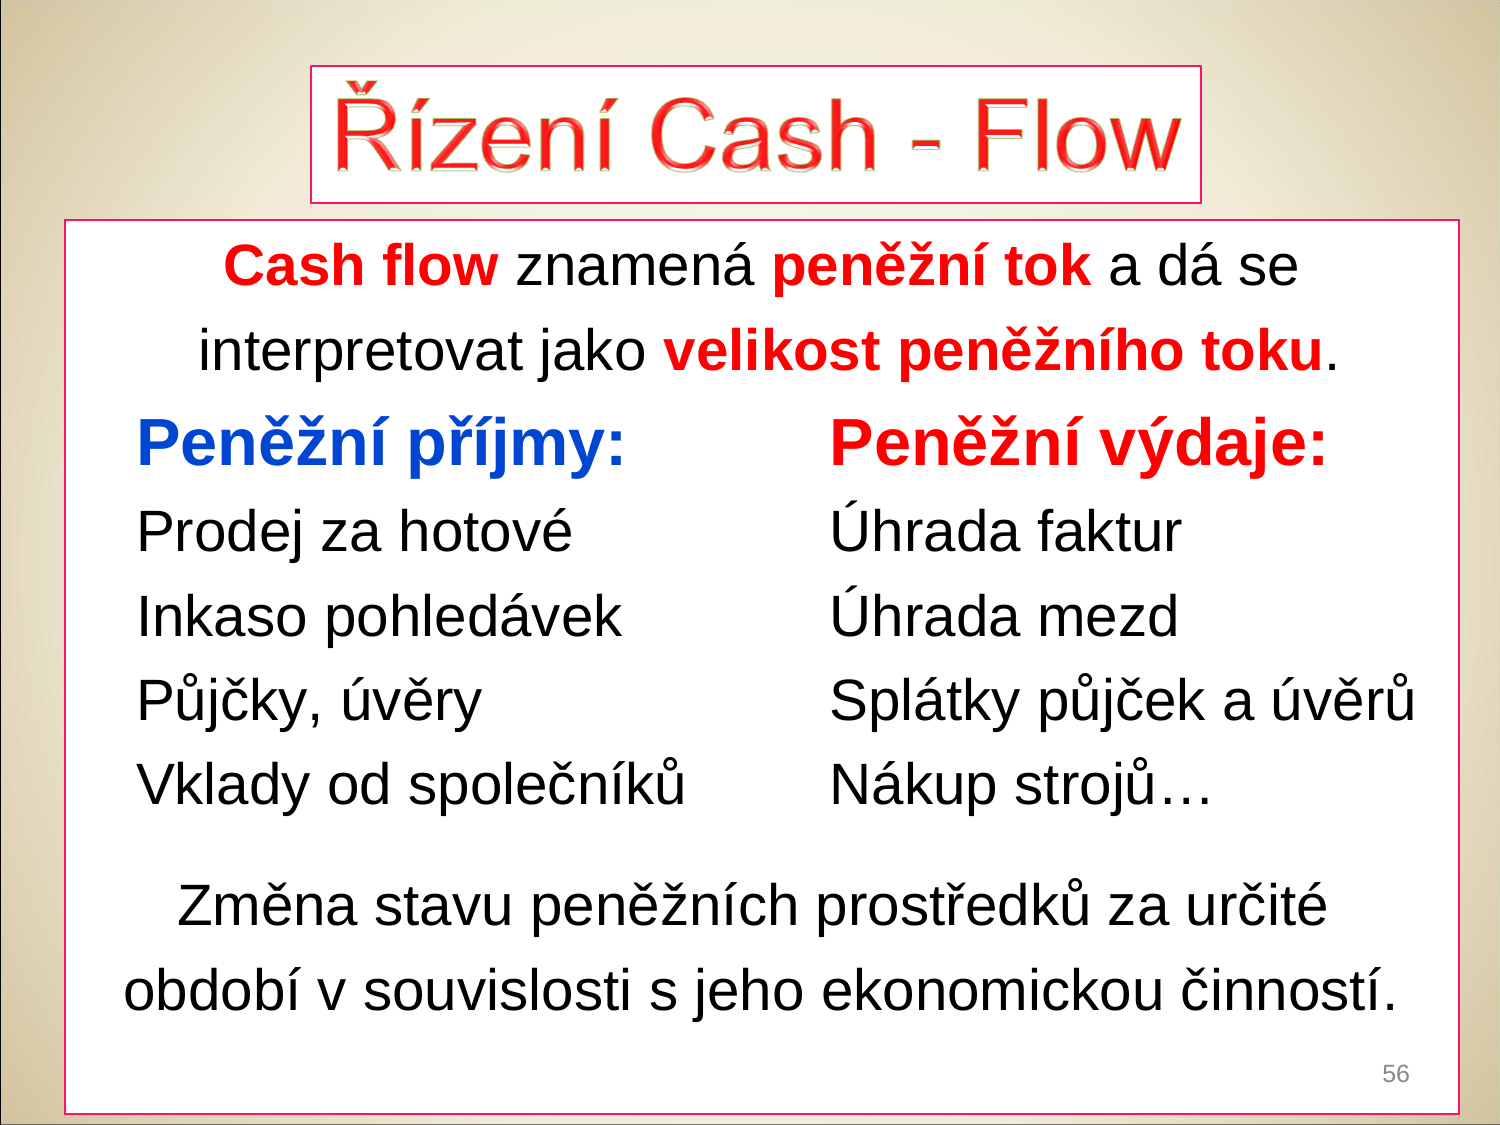

# Cash flow znamená peněžní tok a dá se
 interpretovat jako velikost peněžního toku.
	Peněžní příjmy:		Peněžní výdaje:
	Prodej za hotové		Úhrada faktur
	Inkaso pohledávek		Úhrada mezd
	Půjčky, úvěry			Splátky půjček a úvěrů
	Vklady od společníků	Nákup strojů…
Změna stavu peněžních prostředků za určité
období v souvislosti s jeho ekonomickou činností.